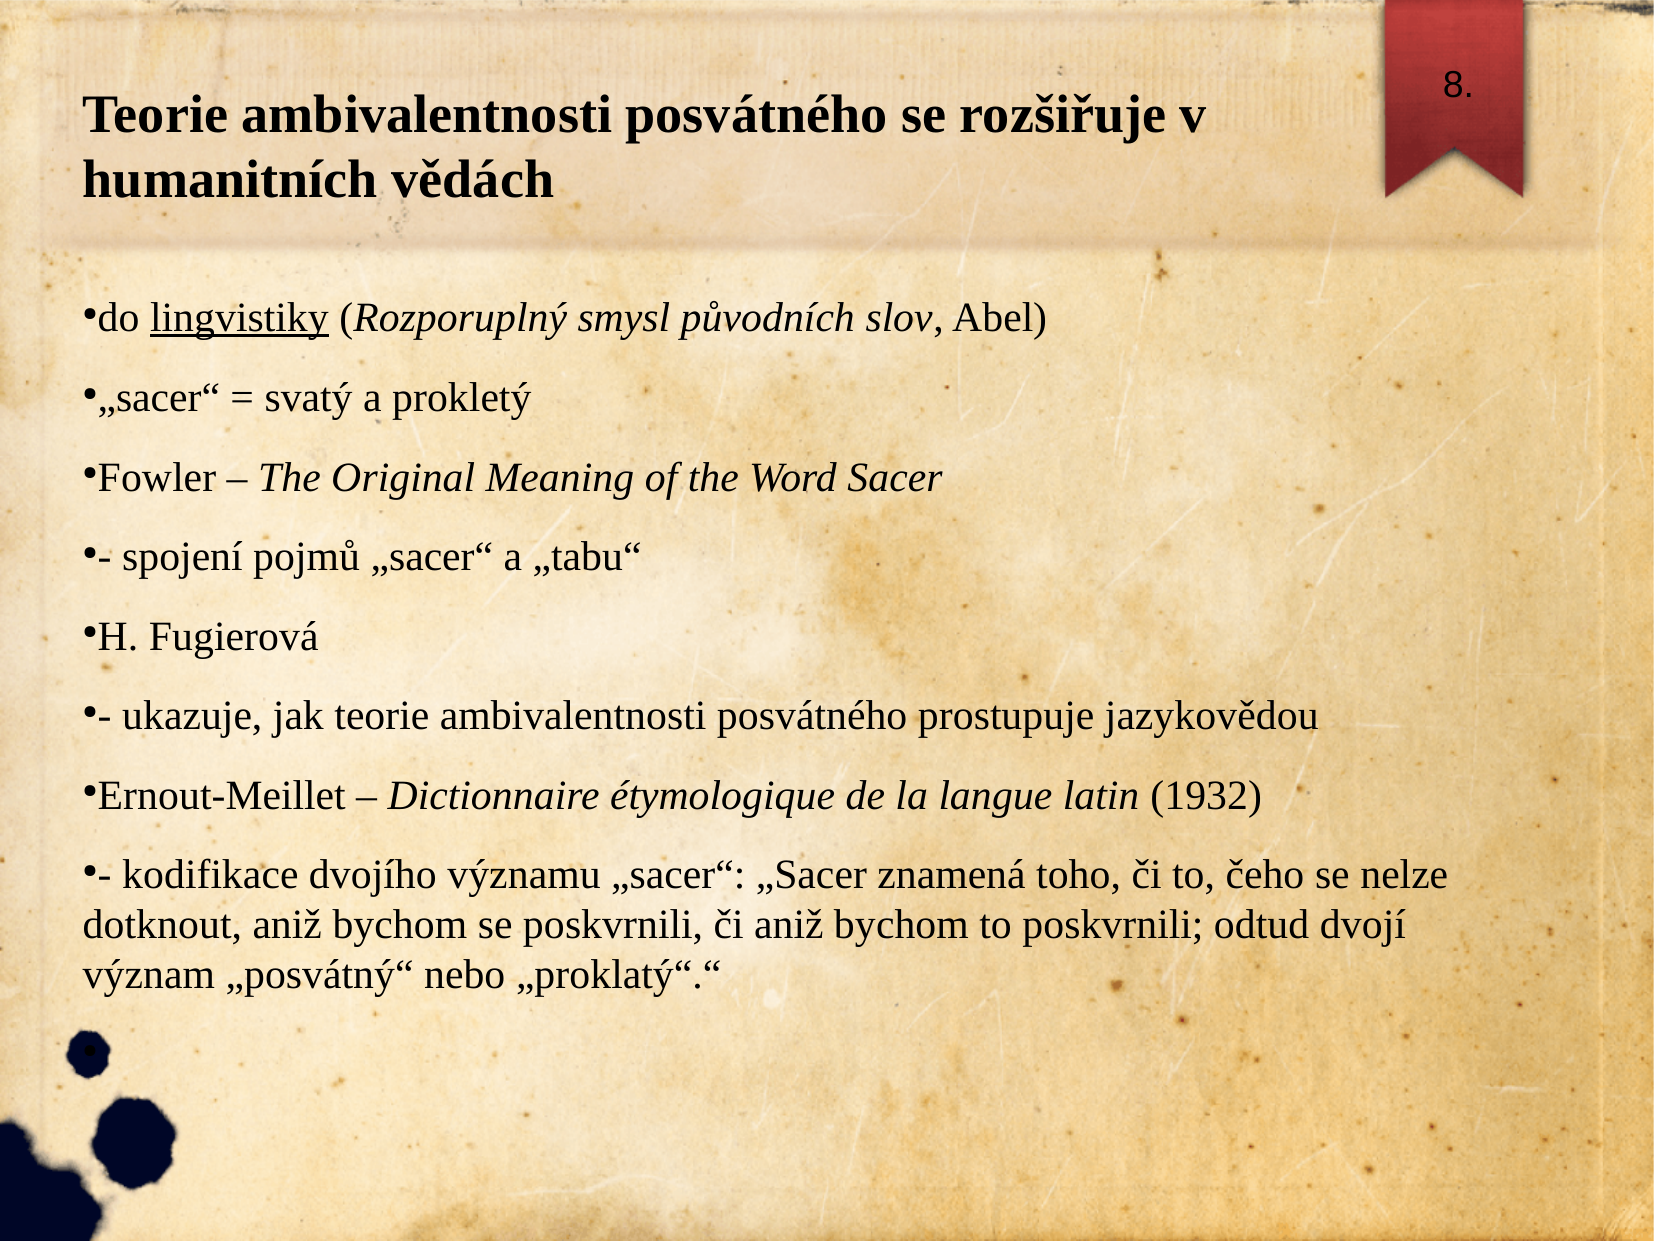

# Teorie ambivalentnosti posvátného se rozšiřuje v humanitních vědách
8.
do lingvistiky (Rozporuplný smysl původních slov, Abel)
„sacer“ = svatý a prokletý
Fowler – The Original Meaning of the Word Sacer
- spojení pojmů „sacer“ a „tabu“
H. Fugierová
- ukazuje, jak teorie ambivalentnosti posvátného prostupuje jazykovědou
Ernout-Meillet – Dictionnaire étymologique de la langue latin (1932)
- kodifikace dvojího významu „sacer“: „Sacer znamená toho, či to, čeho se nelze dotknout, aniž bychom se poskvrnili, či aniž bychom to poskvrnili; odtud dvojí význam „posvátný“ nebo „proklatý“.“